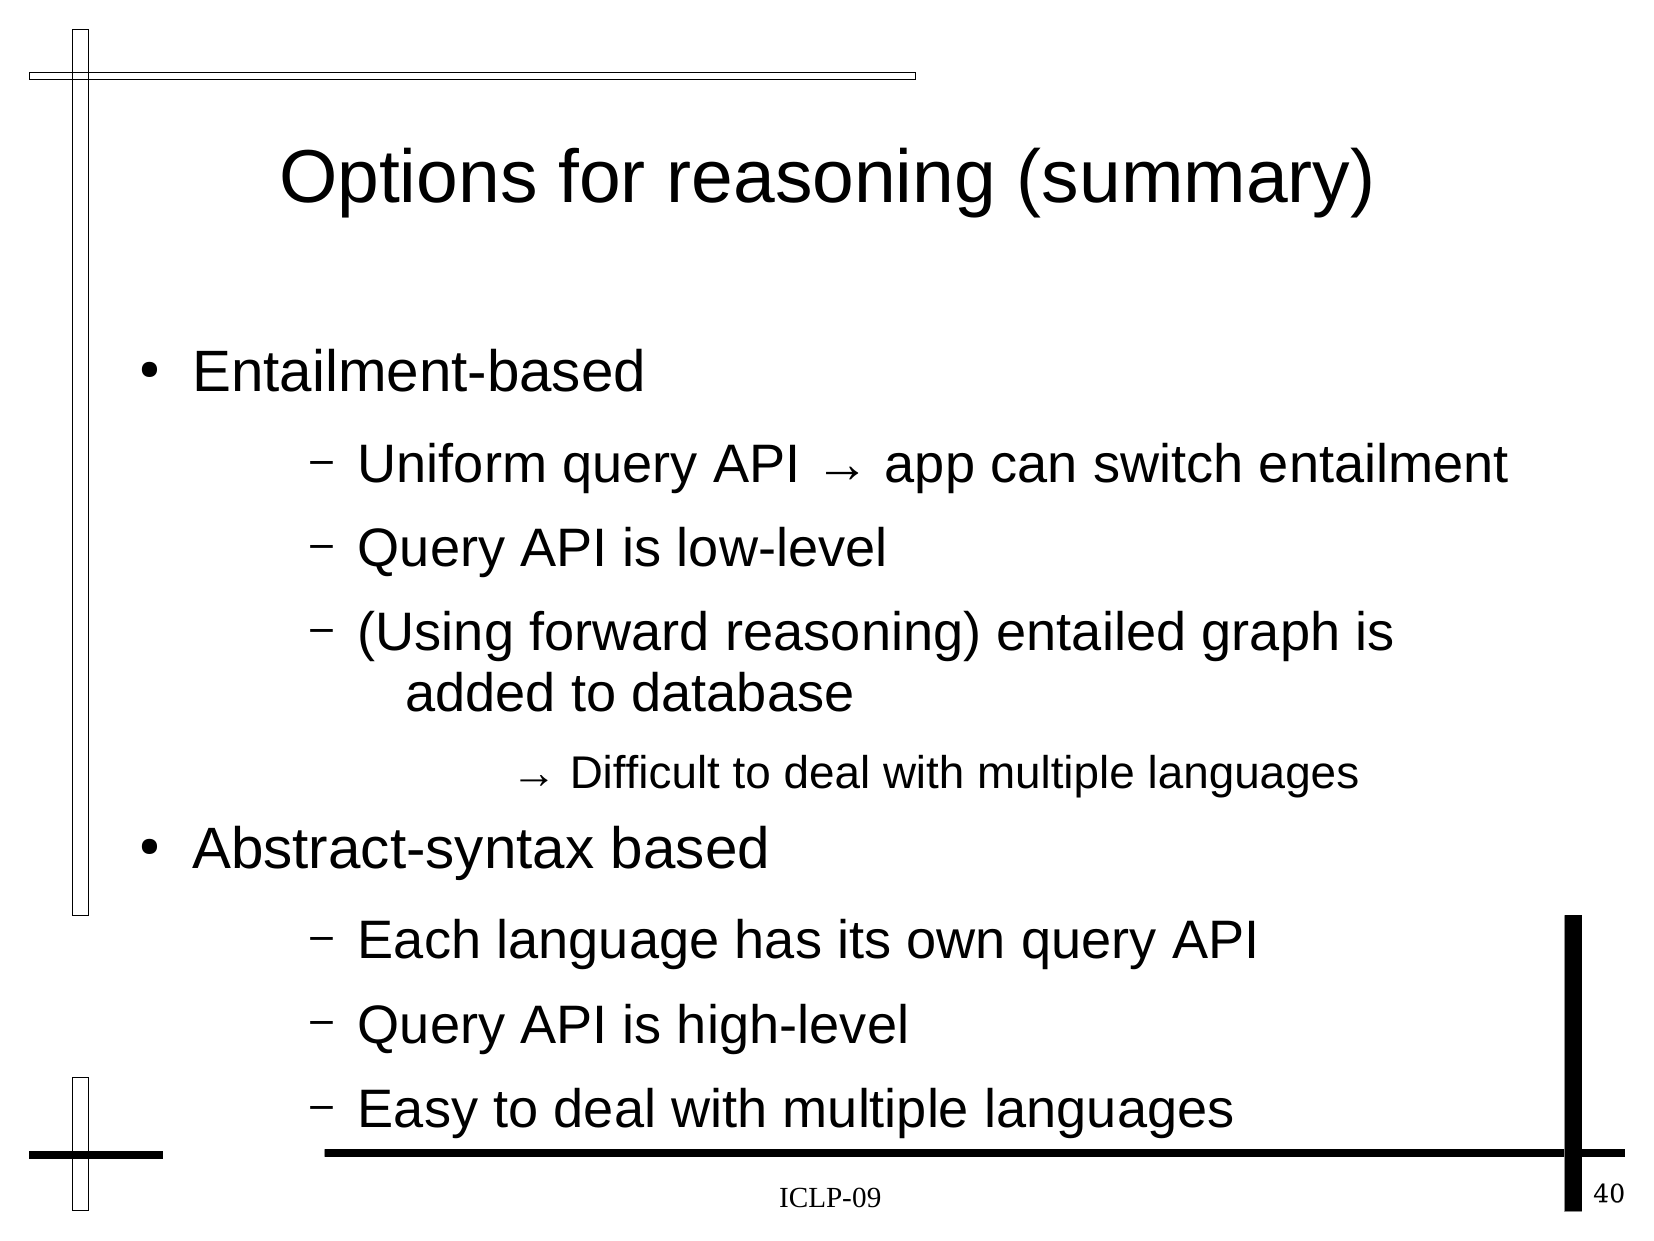

# Options for reasoning (summary)
Entailment-based
Uniform query API → app can switch entailment
Query API is low-level
(Using forward reasoning) entailed graph is added to database
→ Difficult to deal with multiple languages
Abstract-syntax based
Each language has its own query API
Query API is high-level
Easy to deal with multiple languages